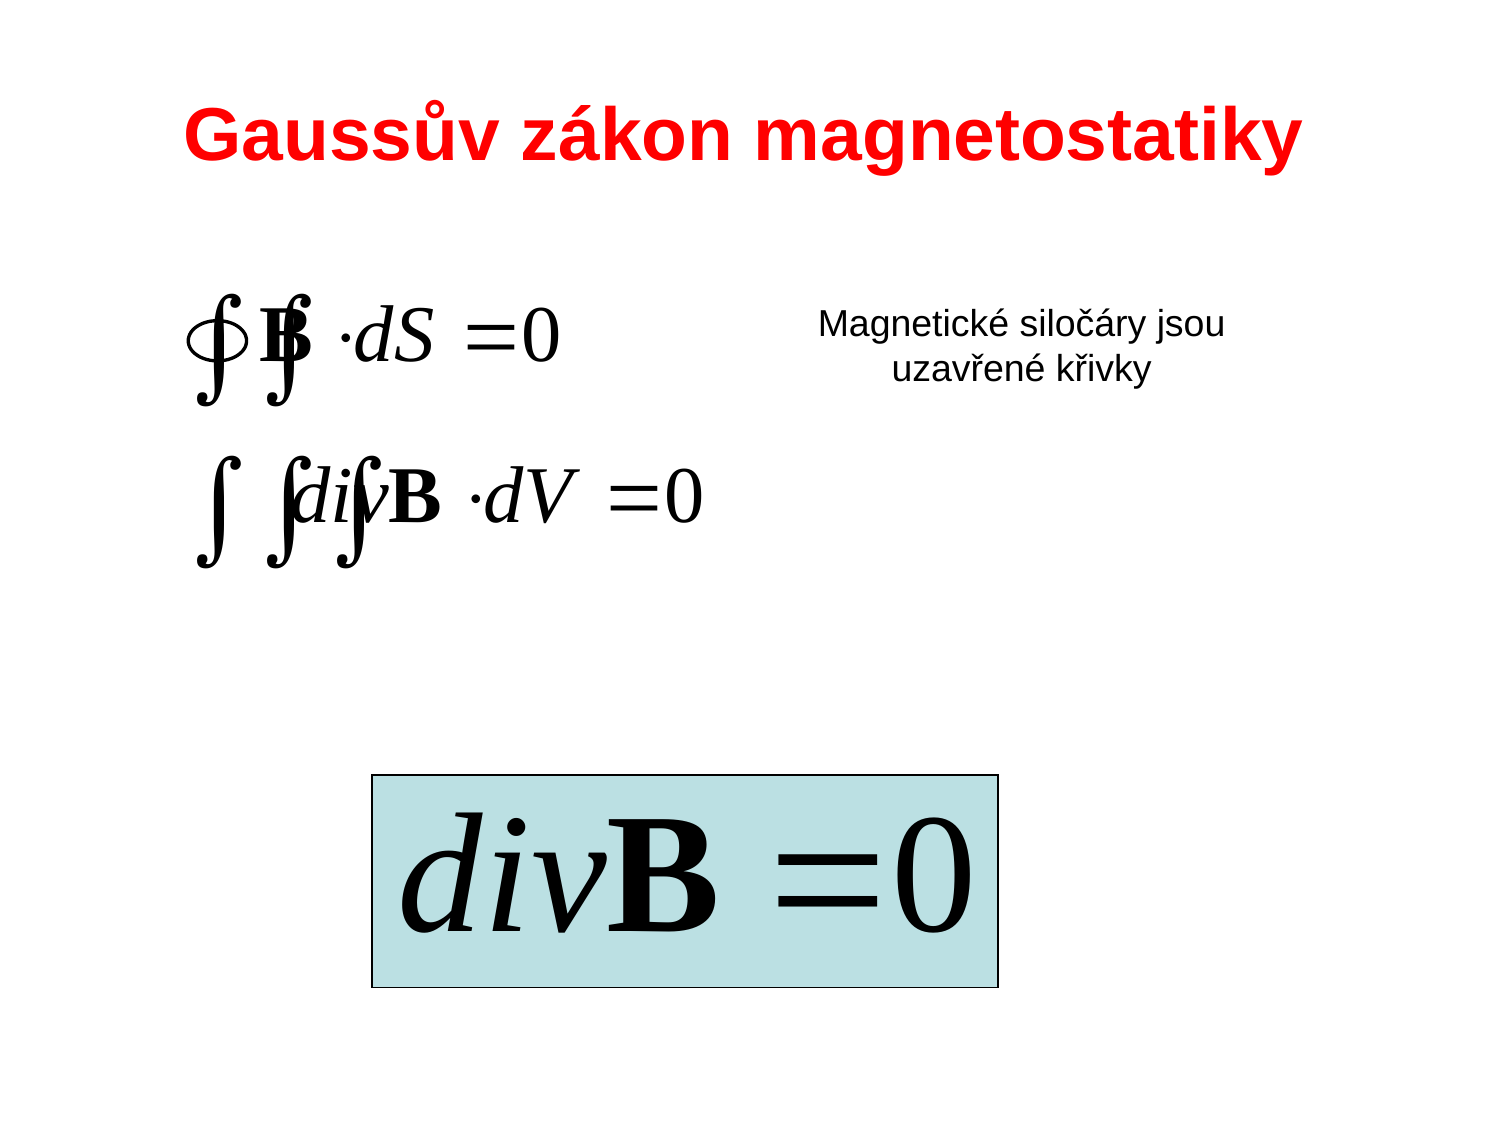

Gaussův zákon magnetostatiky
Magnetické siločáry jsou uzavřené křivky